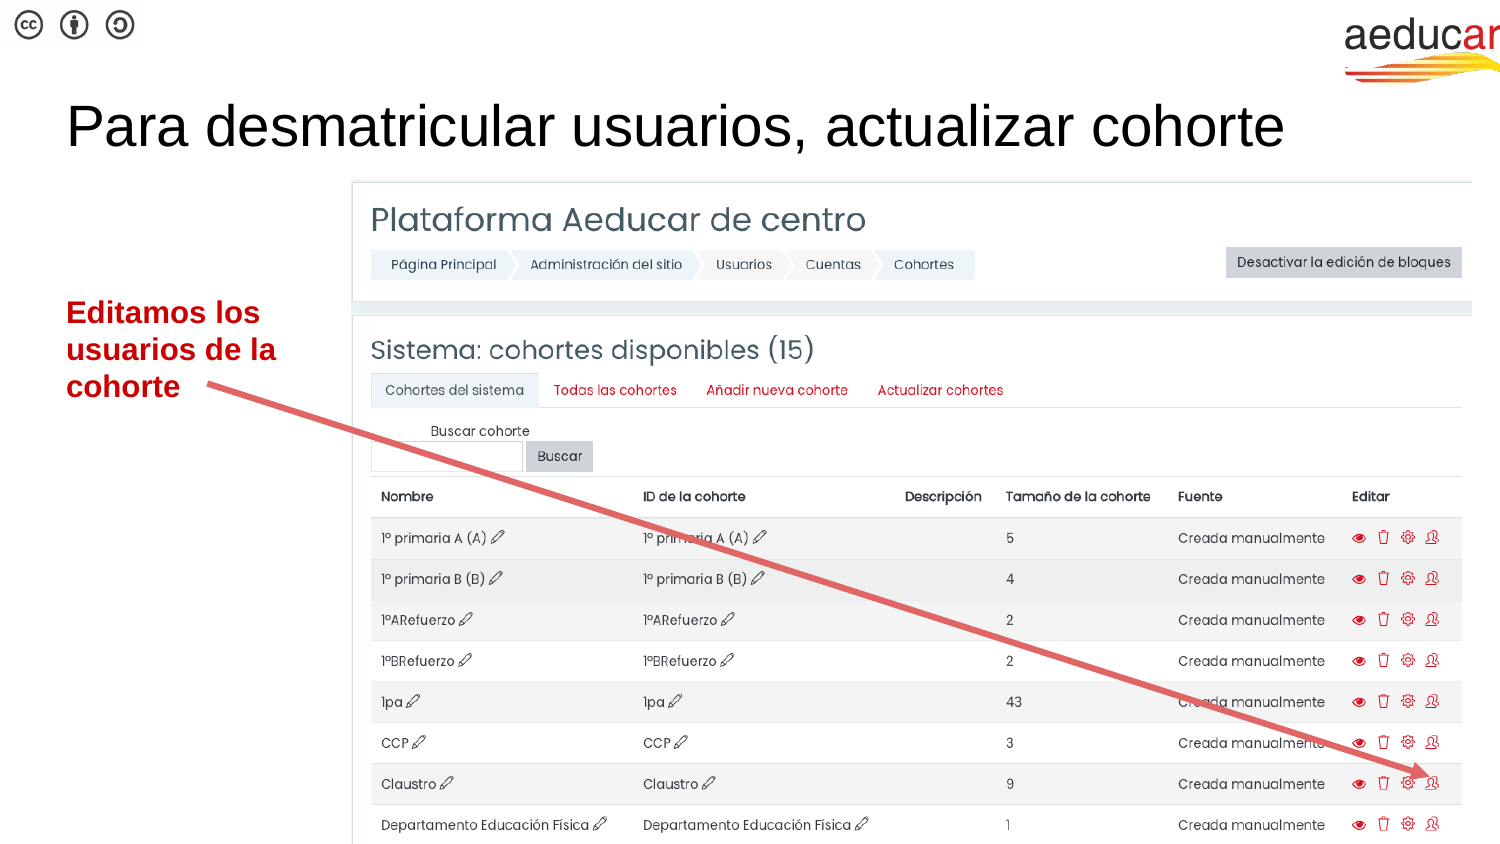

# Para desmatricular usuarios, actualizar cohorte
Editamos los usuarios de la cohorte